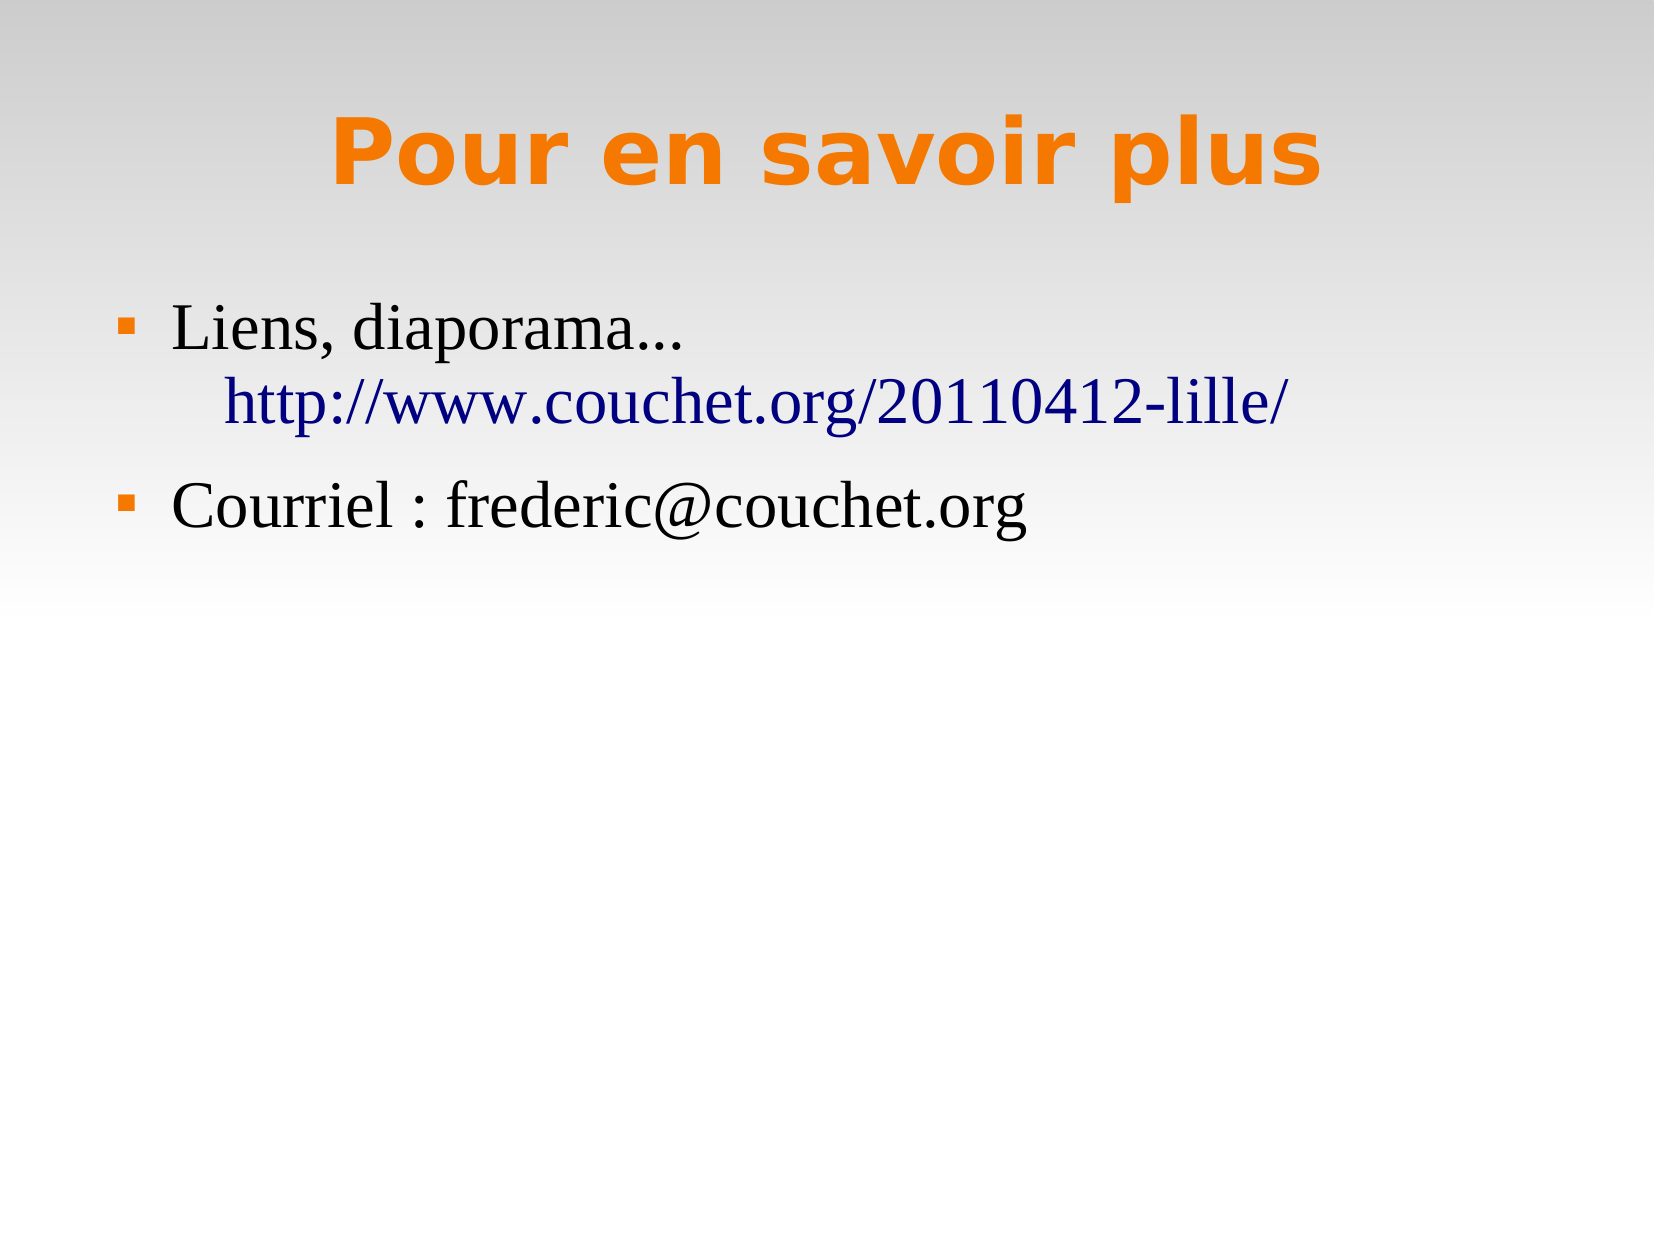

# Pour en savoir plus
Liens, diaporama... http://www.couchet.org/20110412-lille/
Courriel : frederic@couchet.org